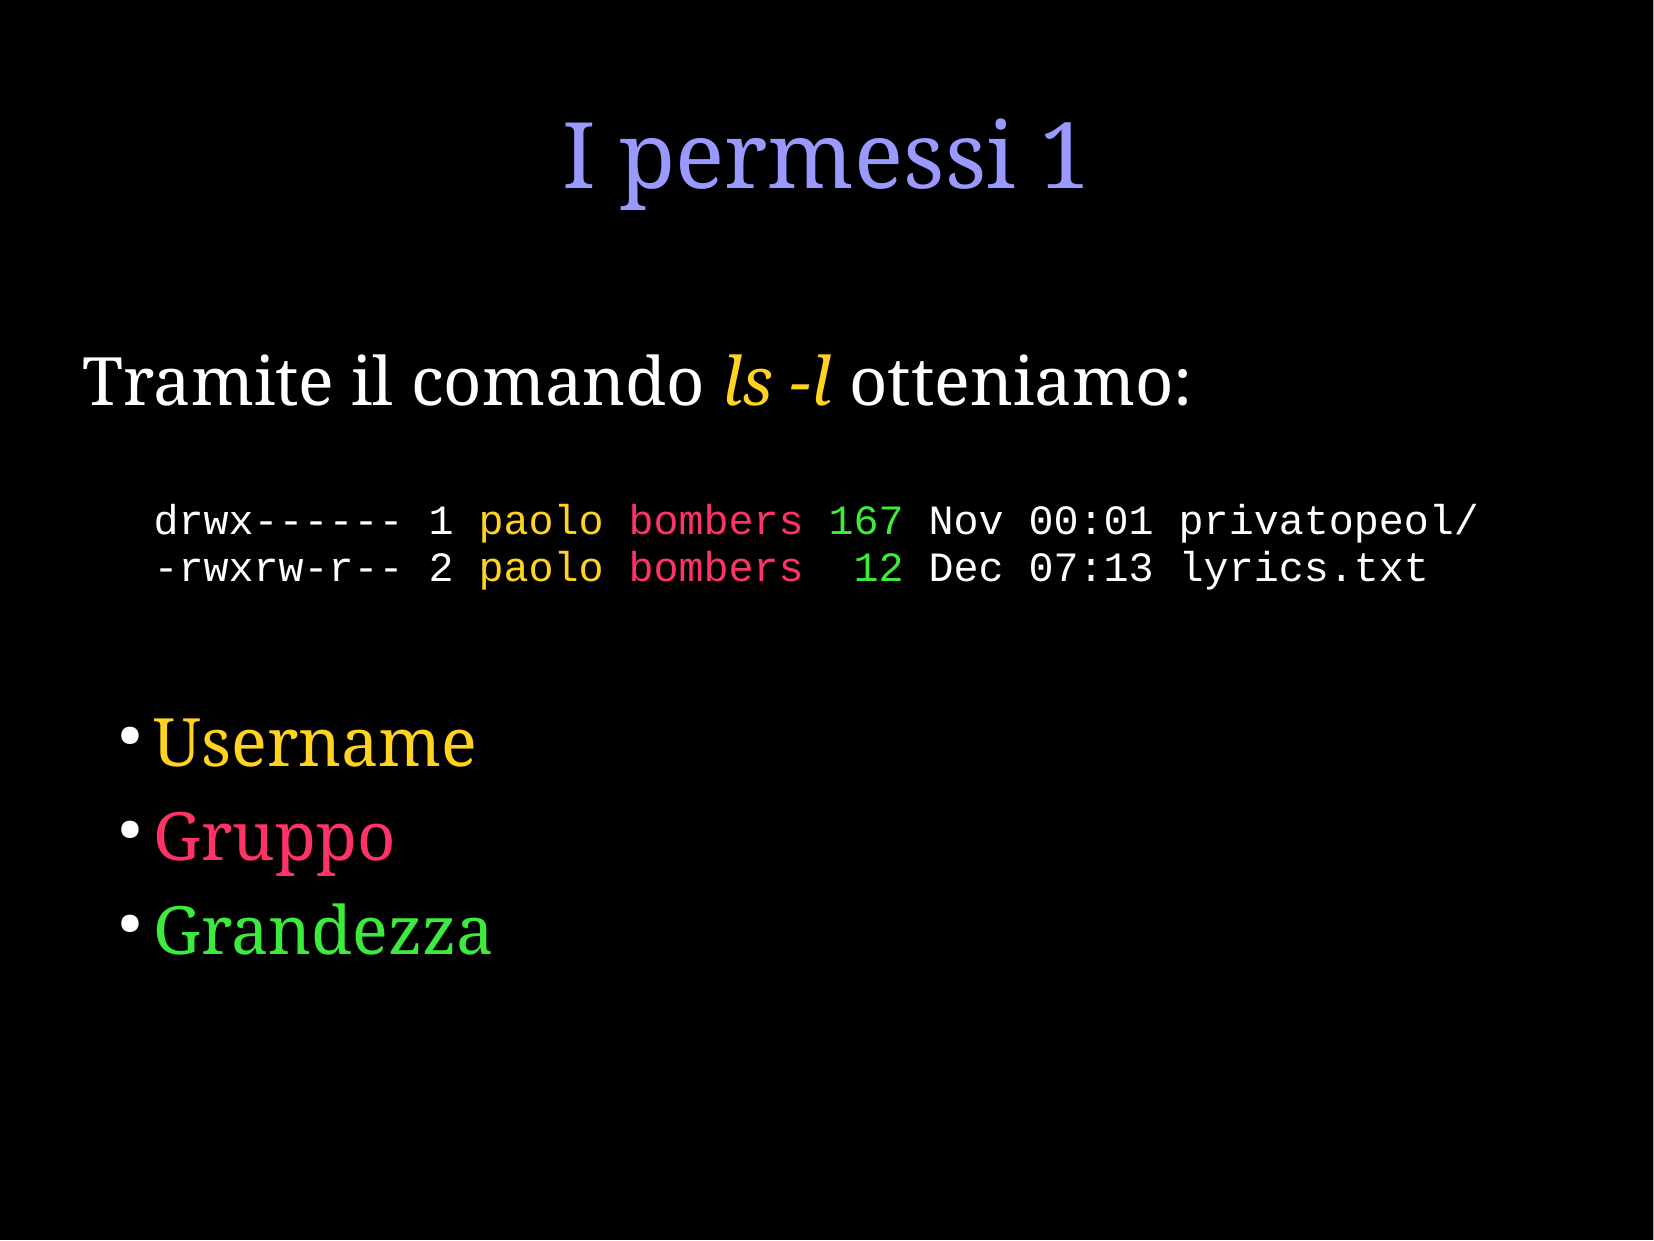

# I permessi 1
Tramite il comando ls -l otteniamo:
drwx------ 1 paolo bombers 167 Nov 00:01 privatopeol/
-rwxrw-r-- 2 paolo bombers 12 Dec 07:13 lyrics.txt
Username
Gruppo
Grandezza